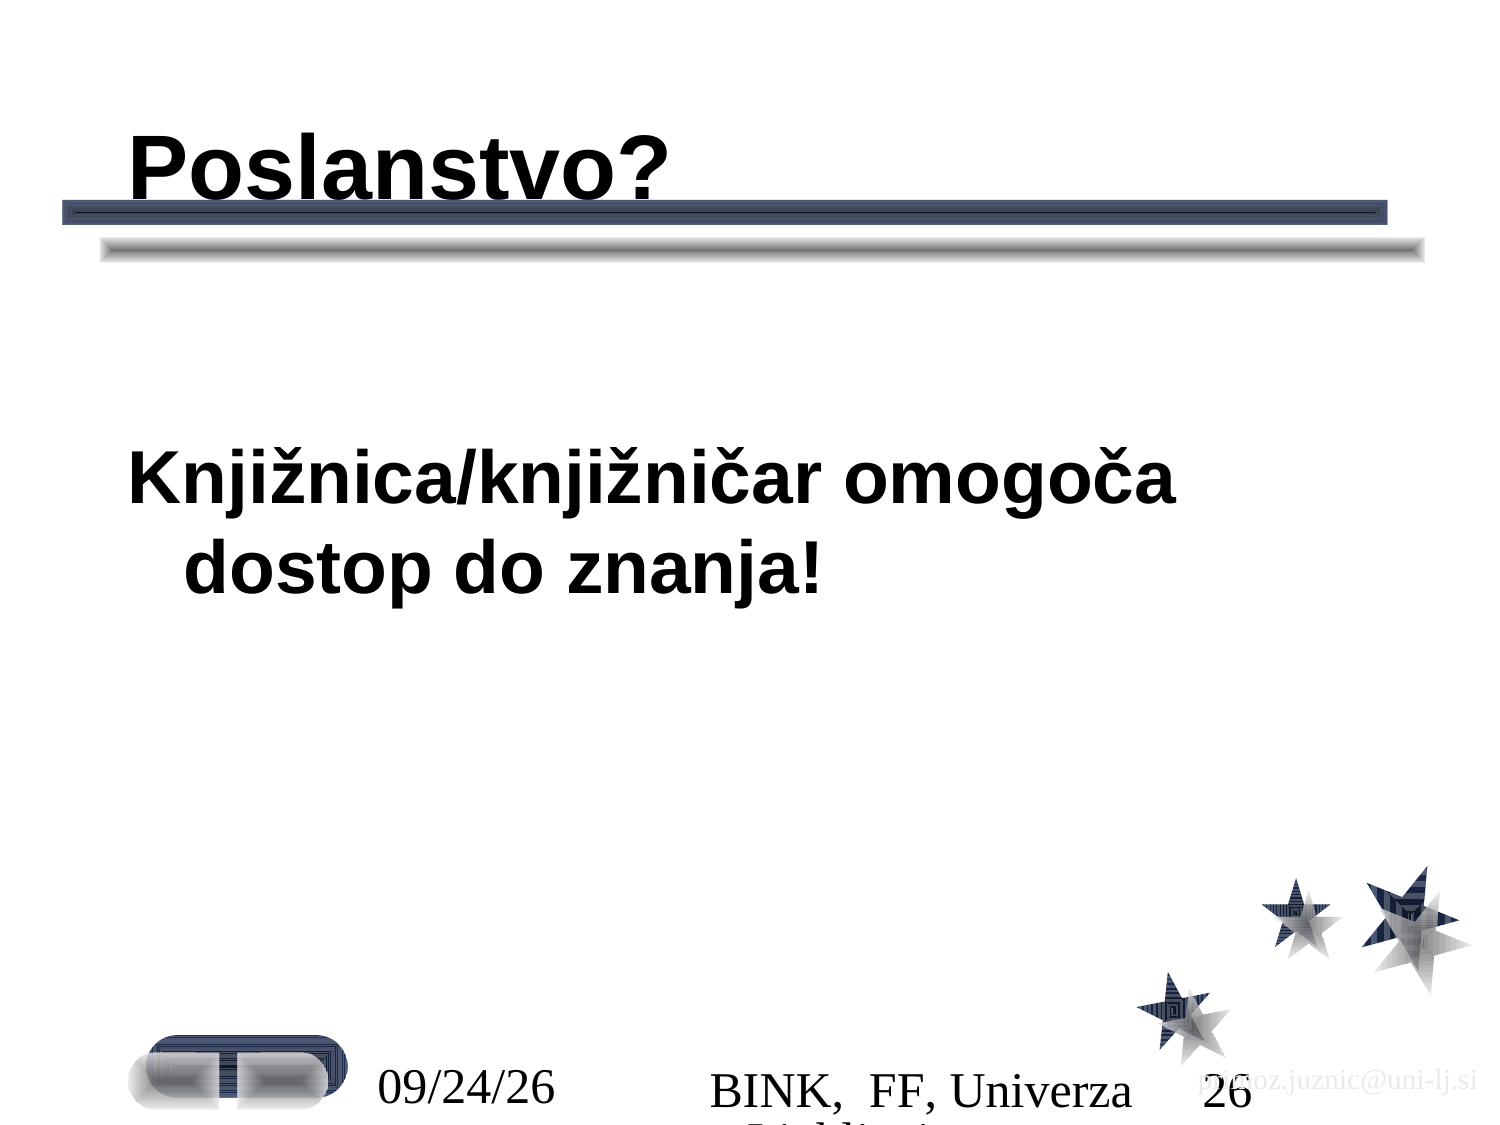

# Poslanstvo?
Knjižnica/knjižničar omogoča dostop do znanja!
BINK, FF, Univerza v Ljubljani
26